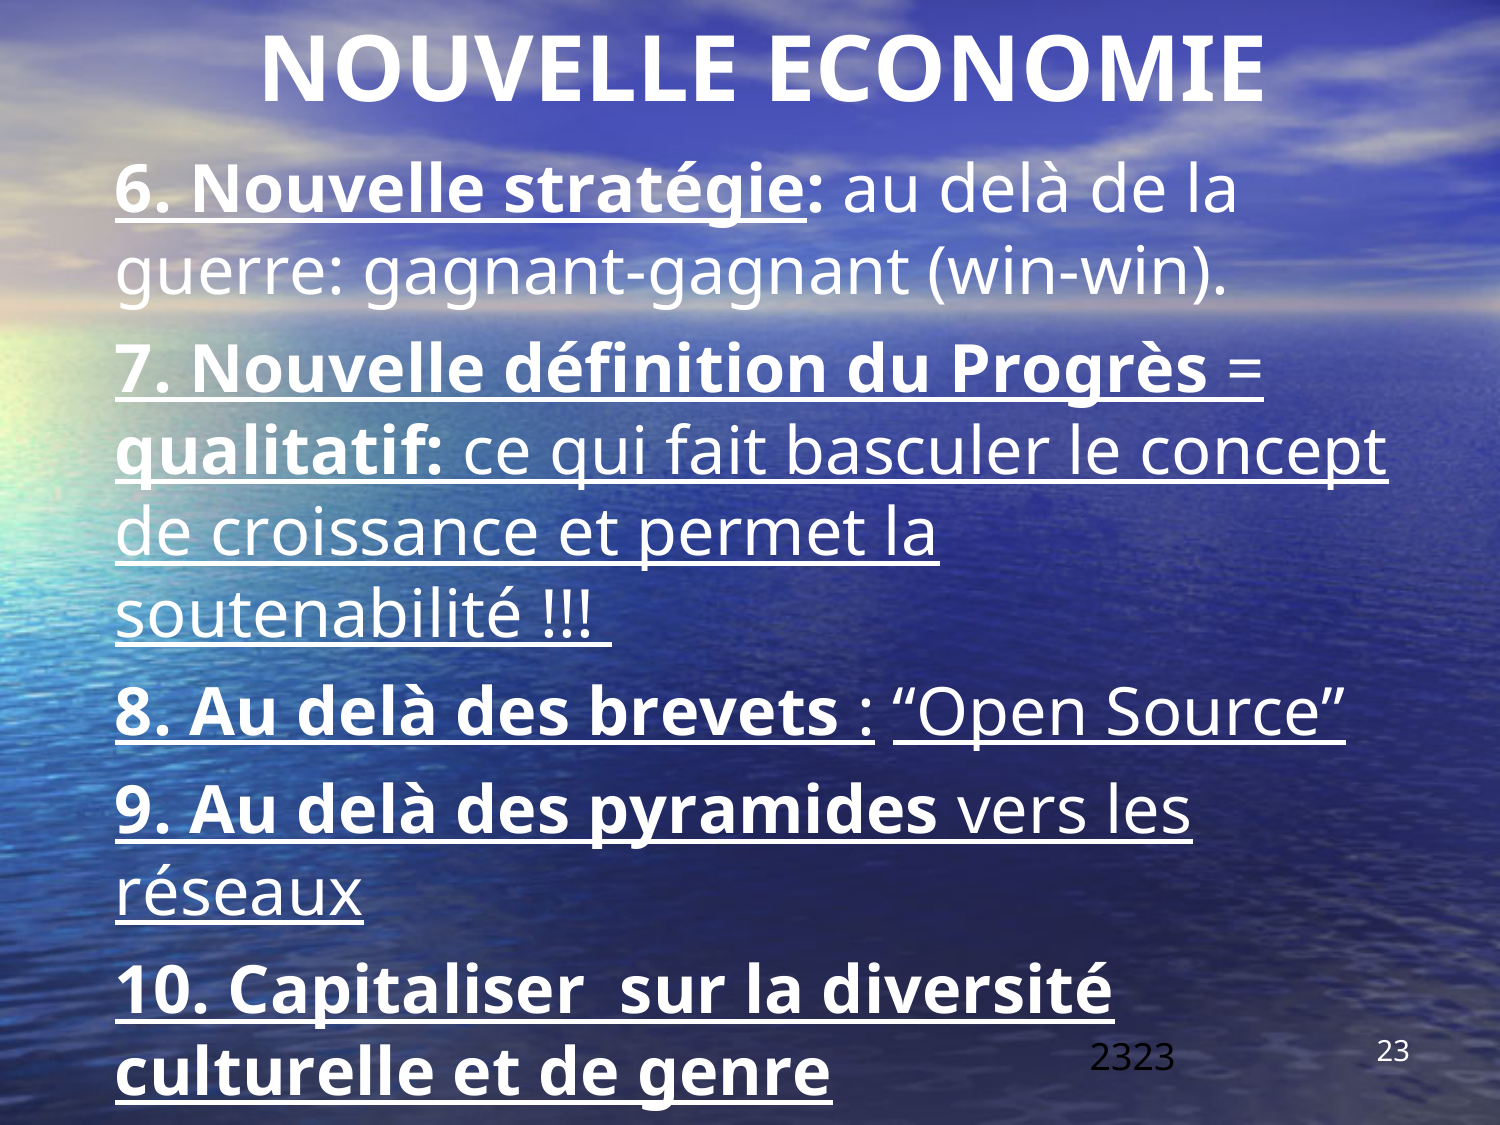

NOUVELLE ECONOMIE
6. Nouvelle stratégie: au delà de la guerre: gagnant-gagnant (win-win).
7. Nouvelle définition du Progrès = qualitatif: ce qui fait basculer le concept de croissance et permet la soutenabilité !!!
8. Au delà des brevets : “Open Source”
9. Au delà des pyramides vers les réseaux
10. Capitaliser sur la diversité culturelle et de genre